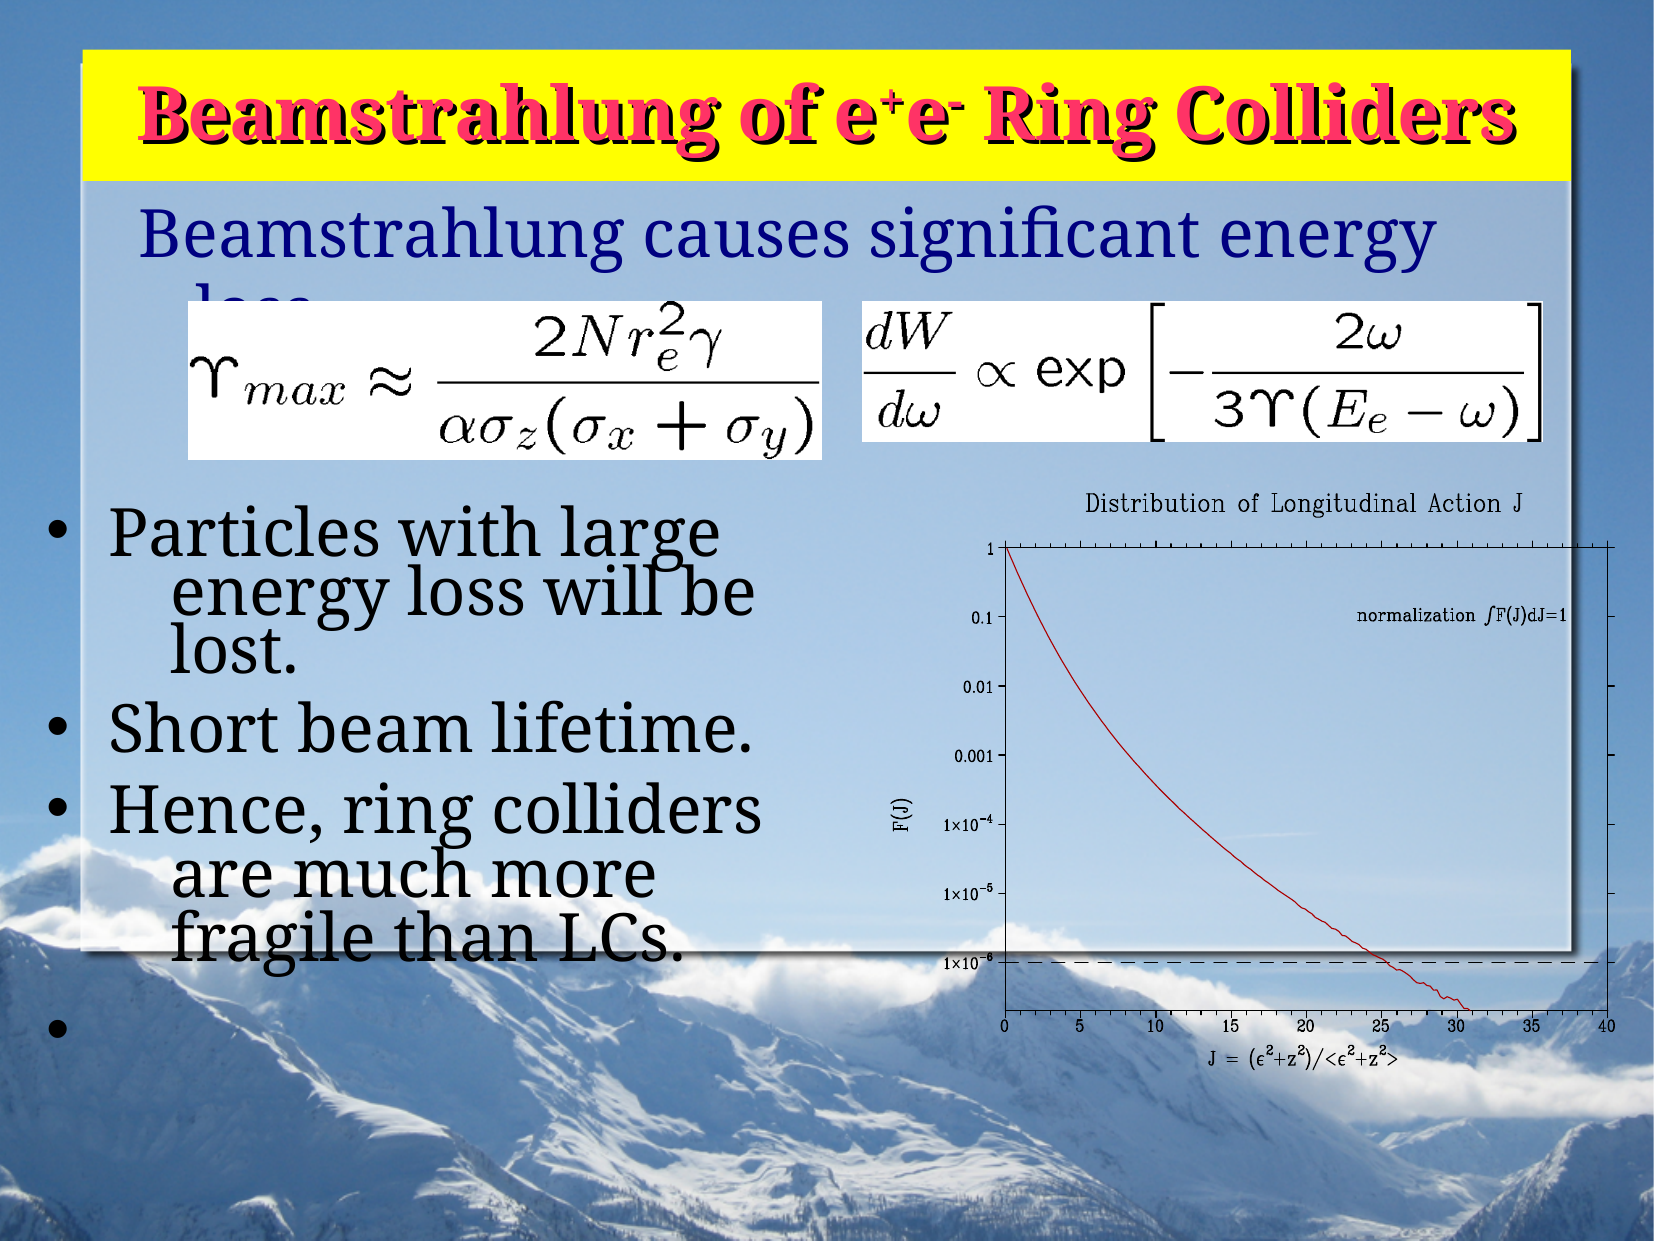

# Beamstrahlung of e+e- Ring Colliders
Beamstrahlung causes significant energy loss
Particles with large energy loss will be lost.
Short beam lifetime.
Hence, ring colliders are much more fragile than LCs.